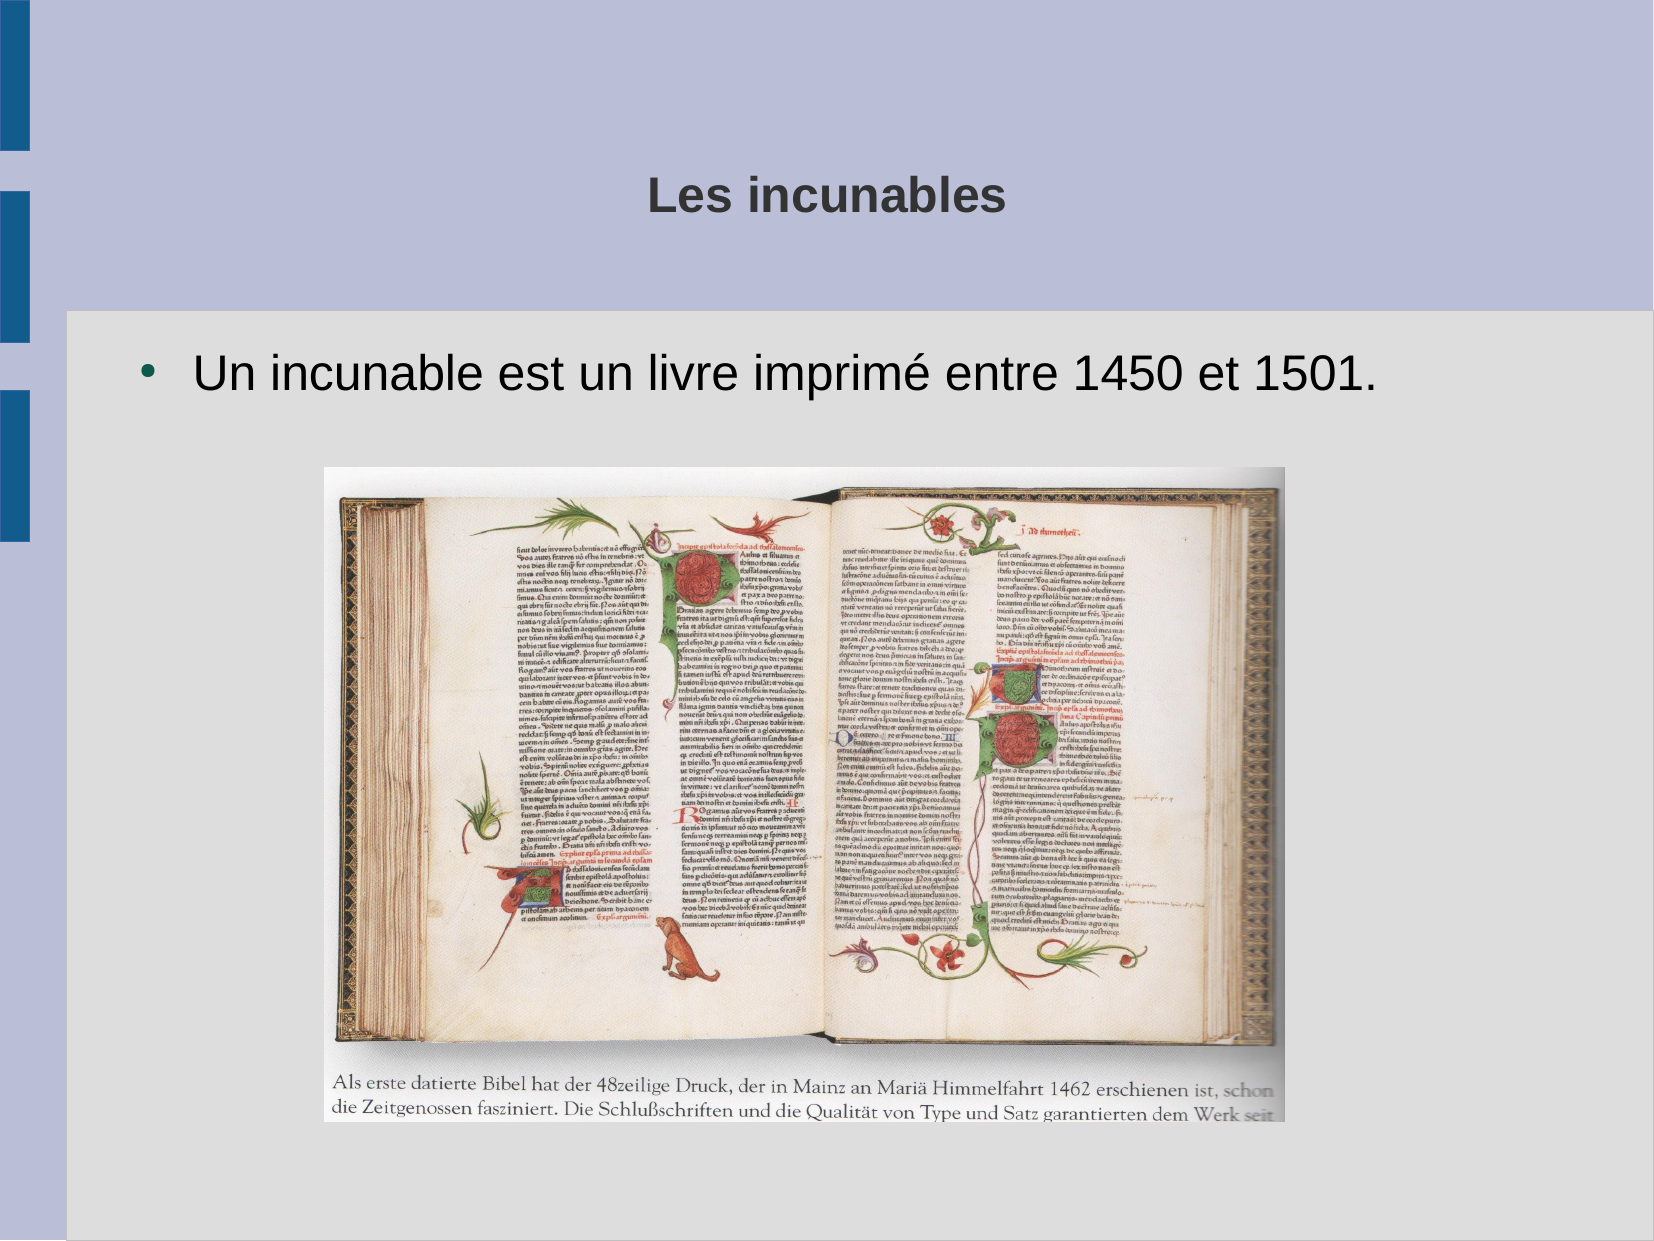

# Les incunables
Un incunable est un livre imprimé entre 1450 et 1501.